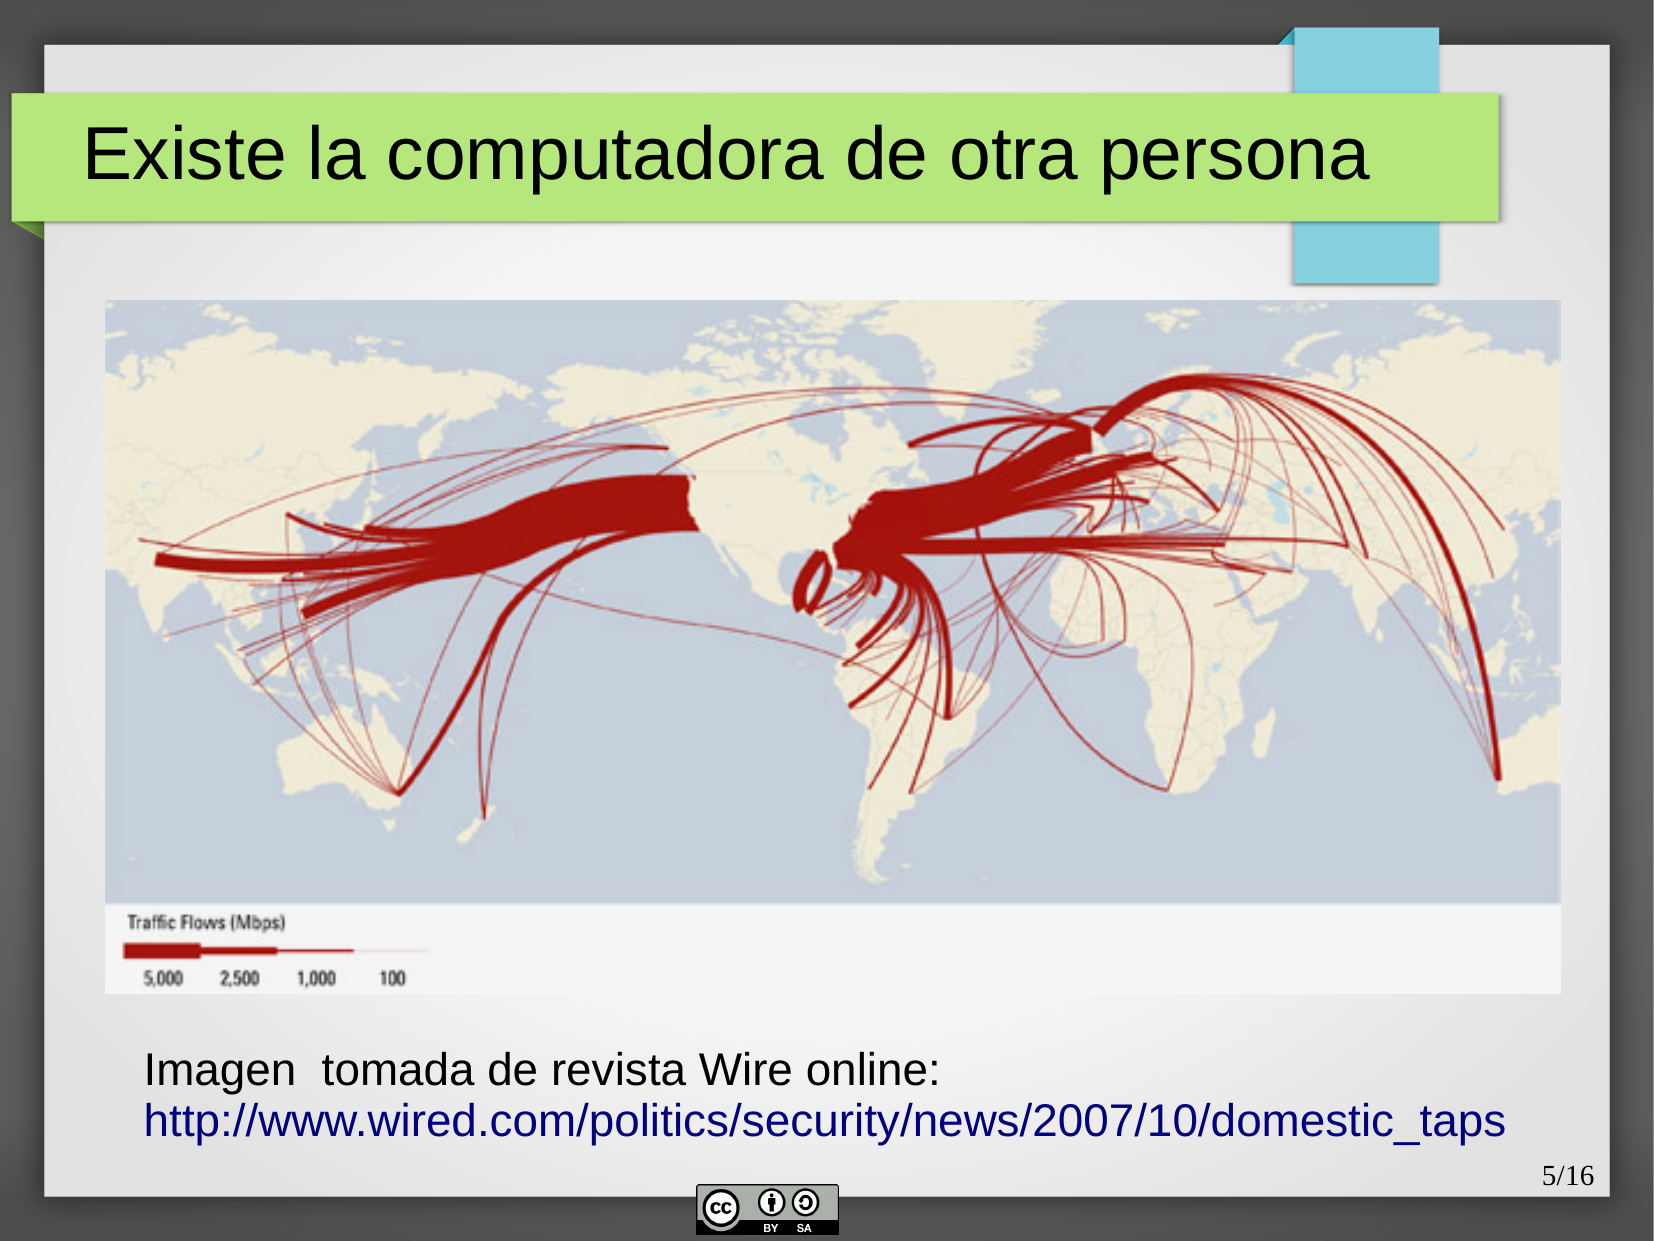

# Existe la computadora de otra persona
Imagen tomada de revista Wire online:
http://www.wired.com/politics/security/news/2007/10/domestic_taps
5